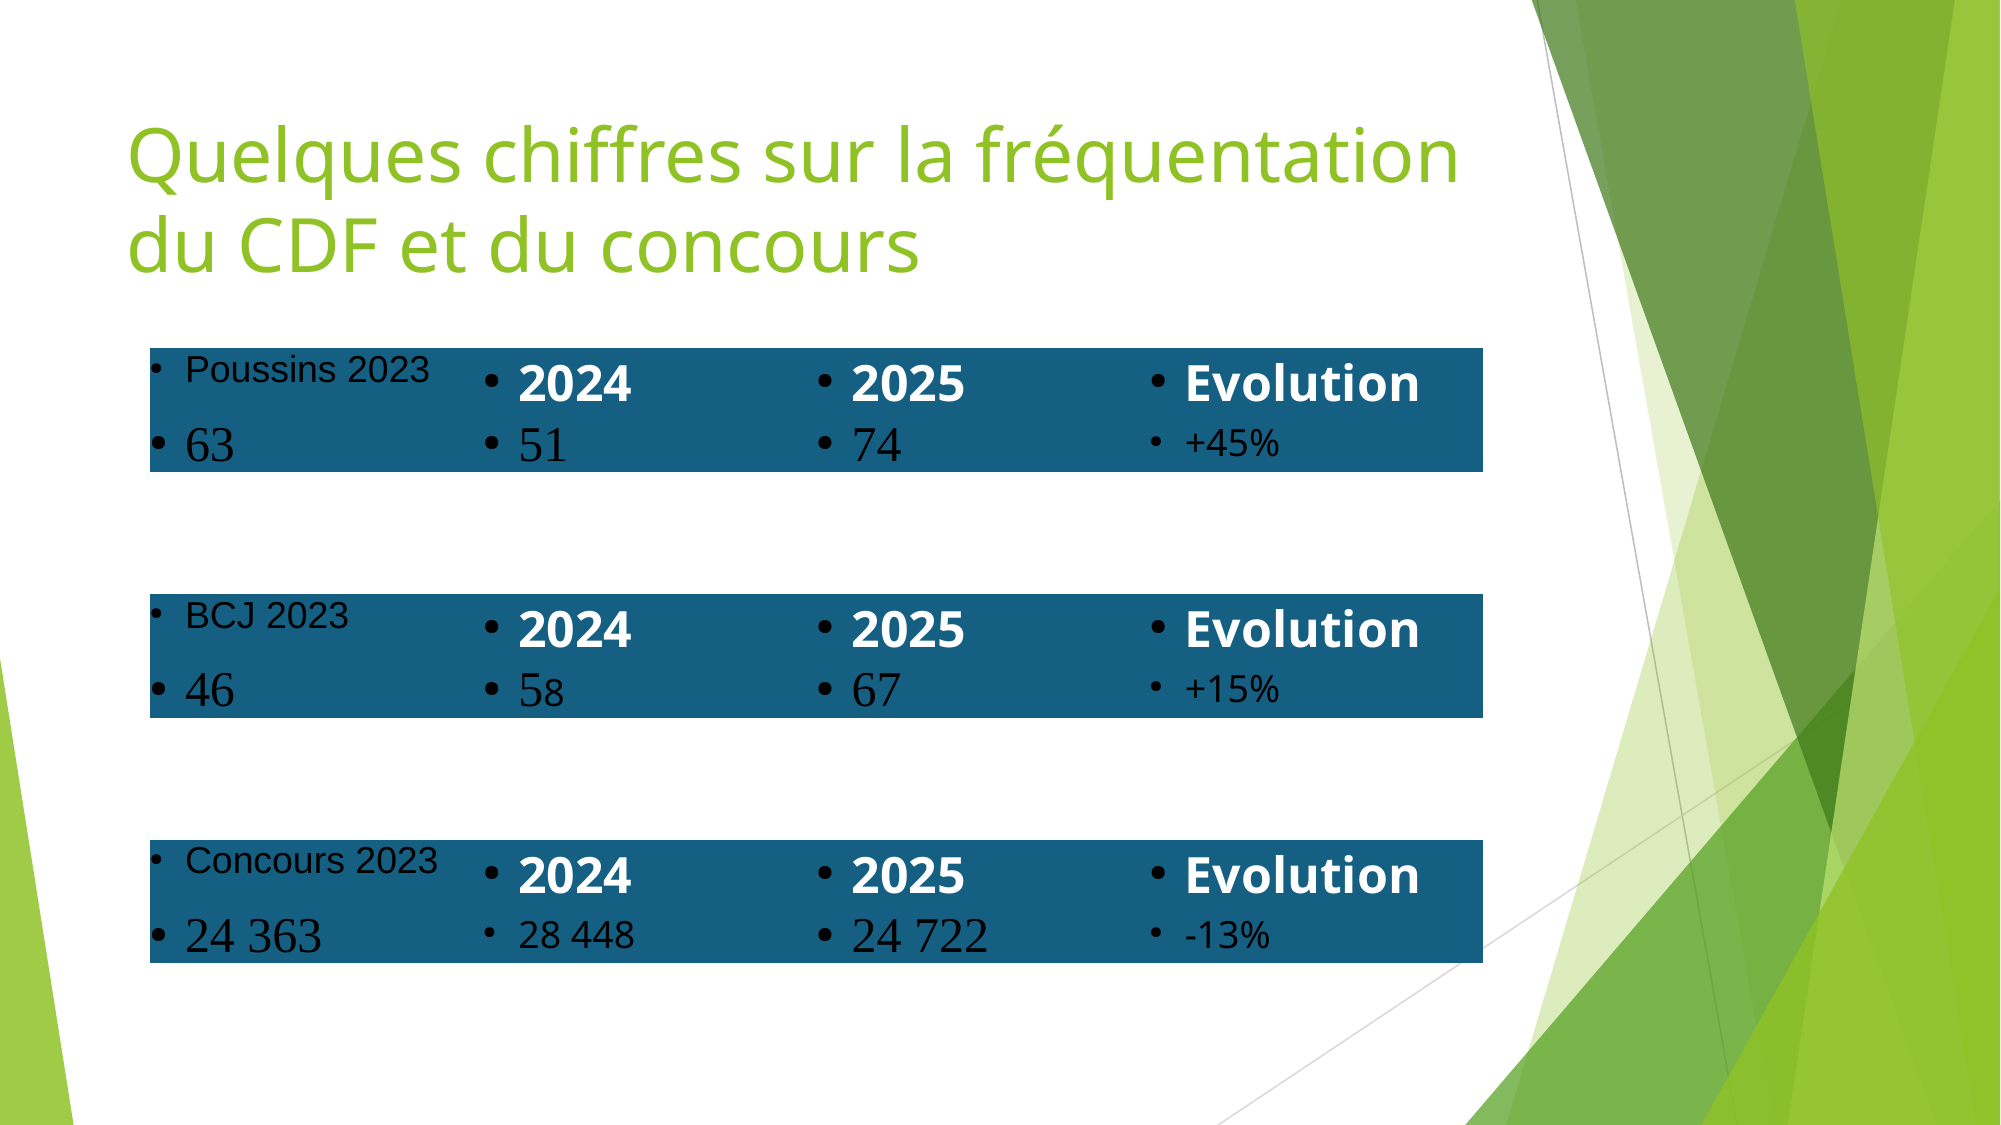

# Quelques chiffres sur la fréquentation du CDF et du concours
| Poussins 2023 | 2024 | 2025 | Evolution |
| --- | --- | --- | --- |
| 63 | 51 | 74 | +45% |
| BCJ 2023 | 2024 | 2025 | Evolution |
| --- | --- | --- | --- |
| 46 | 58 | 67 | +15% |
| Concours 2023 | 2024 | 2025 | Evolution |
| --- | --- | --- | --- |
| 24 363 | 28 448 | 24 722 | -13% |